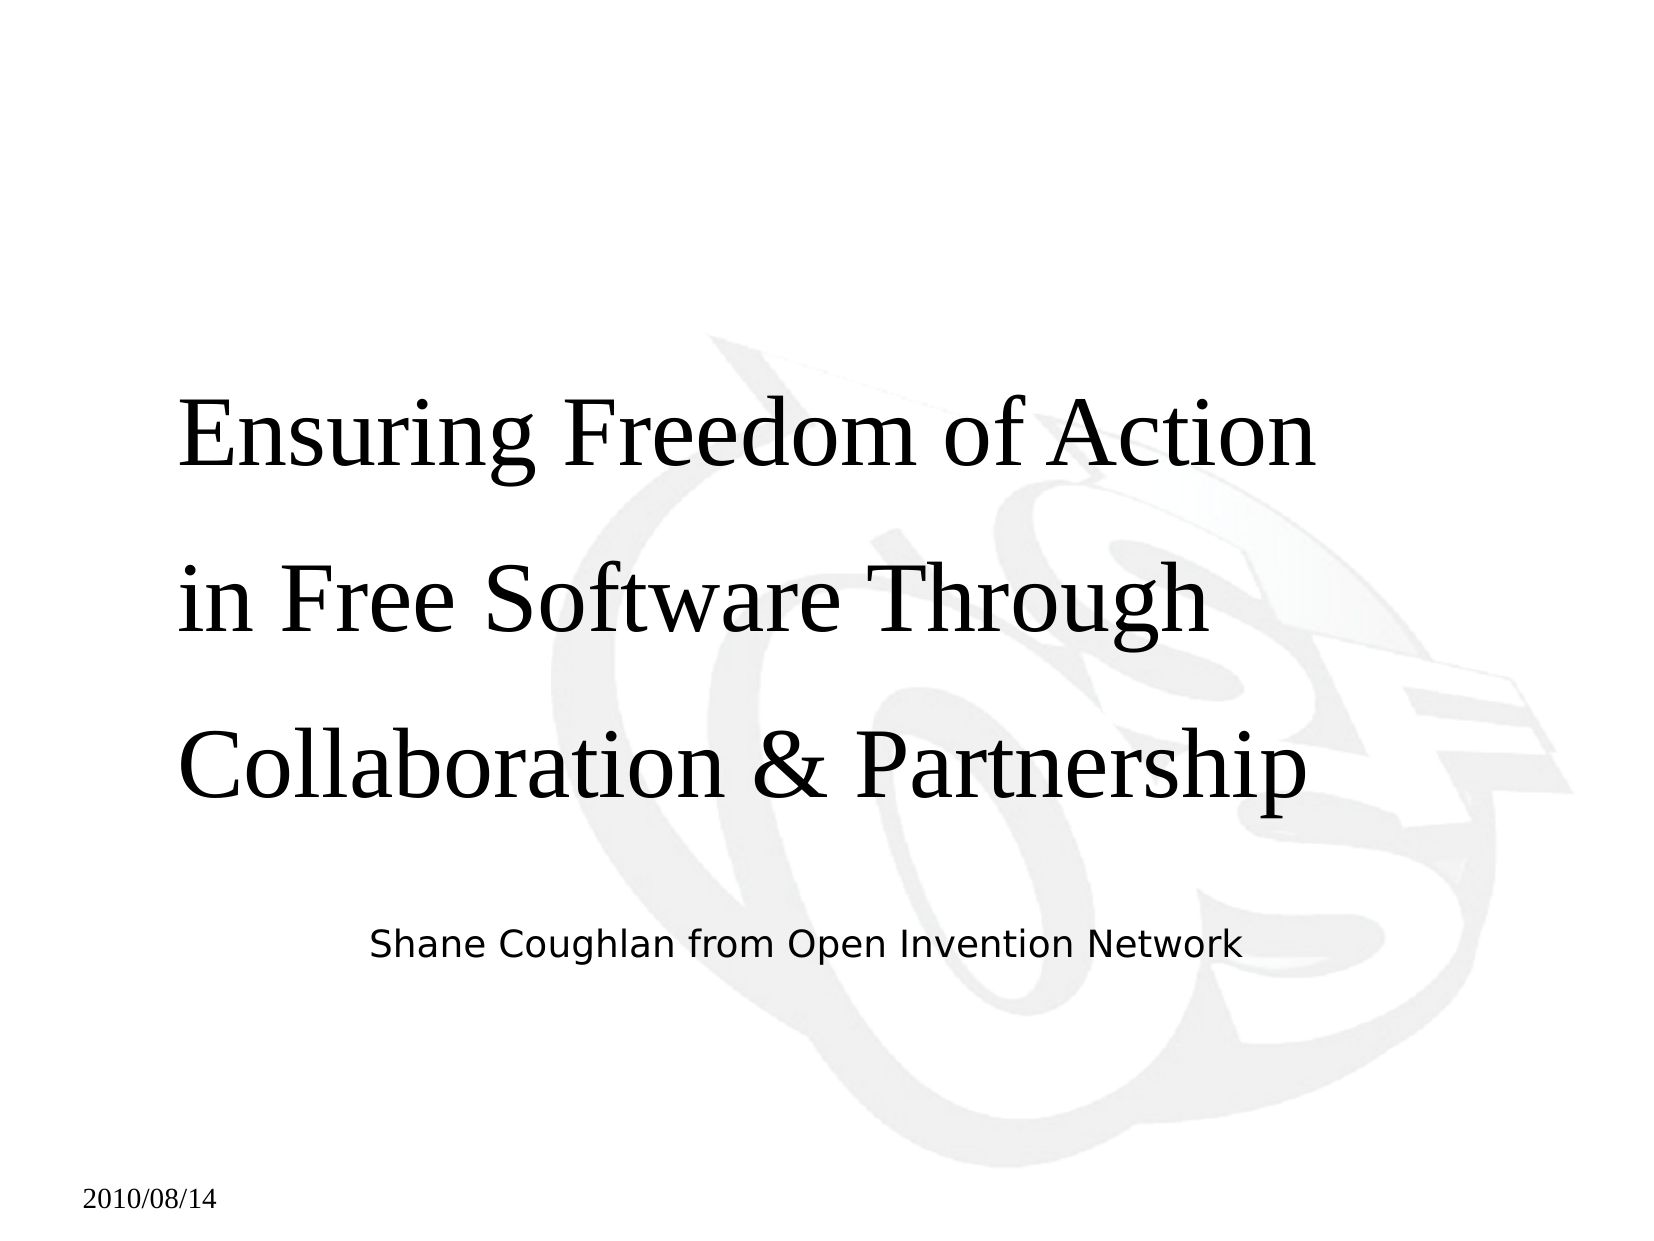

# Ensuring Freedom of Action in Free Software Through Collaboration & Partnership
Shane Coughlan from Open Invention Network
2010/08/14